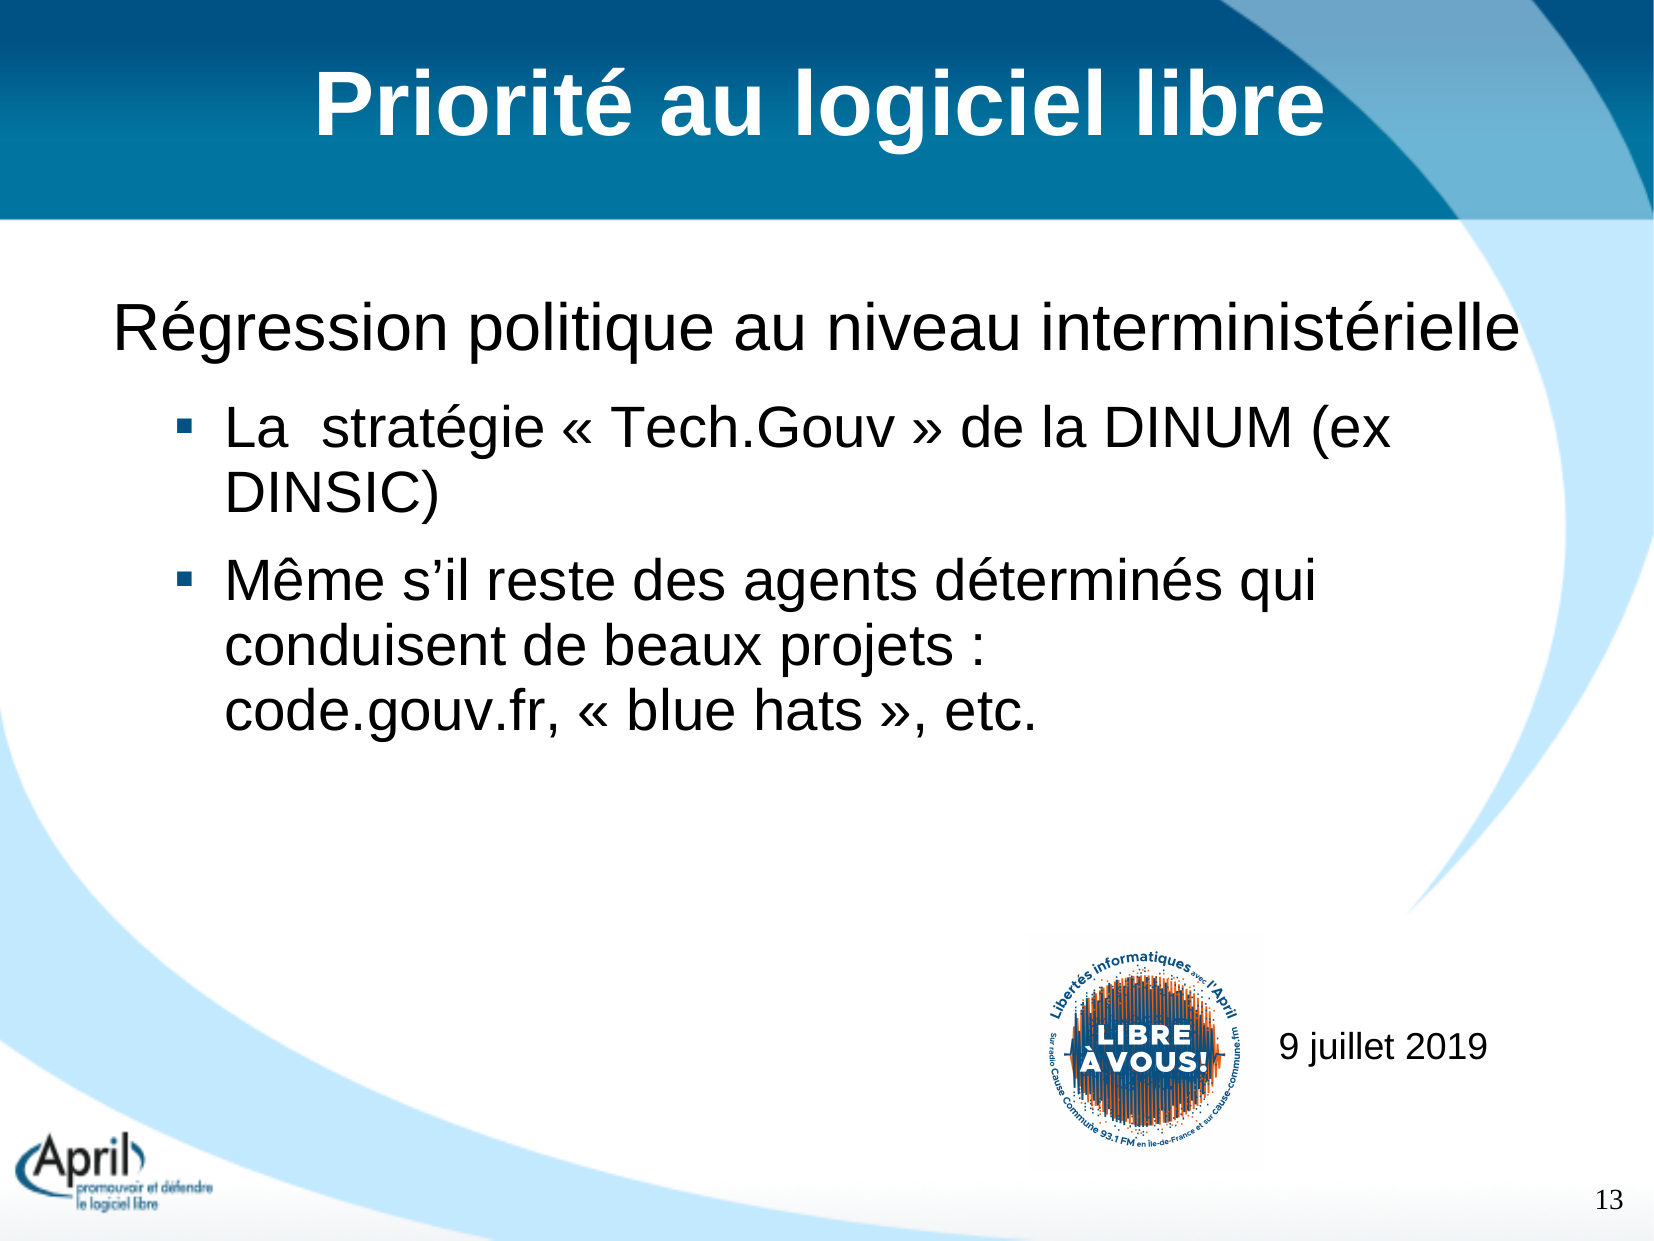

# Priorité au logiciel libre
Régression politique au niveau interministérielle
La stratégie « Tech.Gouv » de la DINUM (ex DINSIC)
Même s’il reste des agents déterminés qui conduisent de beaux projets :
code.gouv.fr, « blue hats », etc.
9 juillet 2019
13